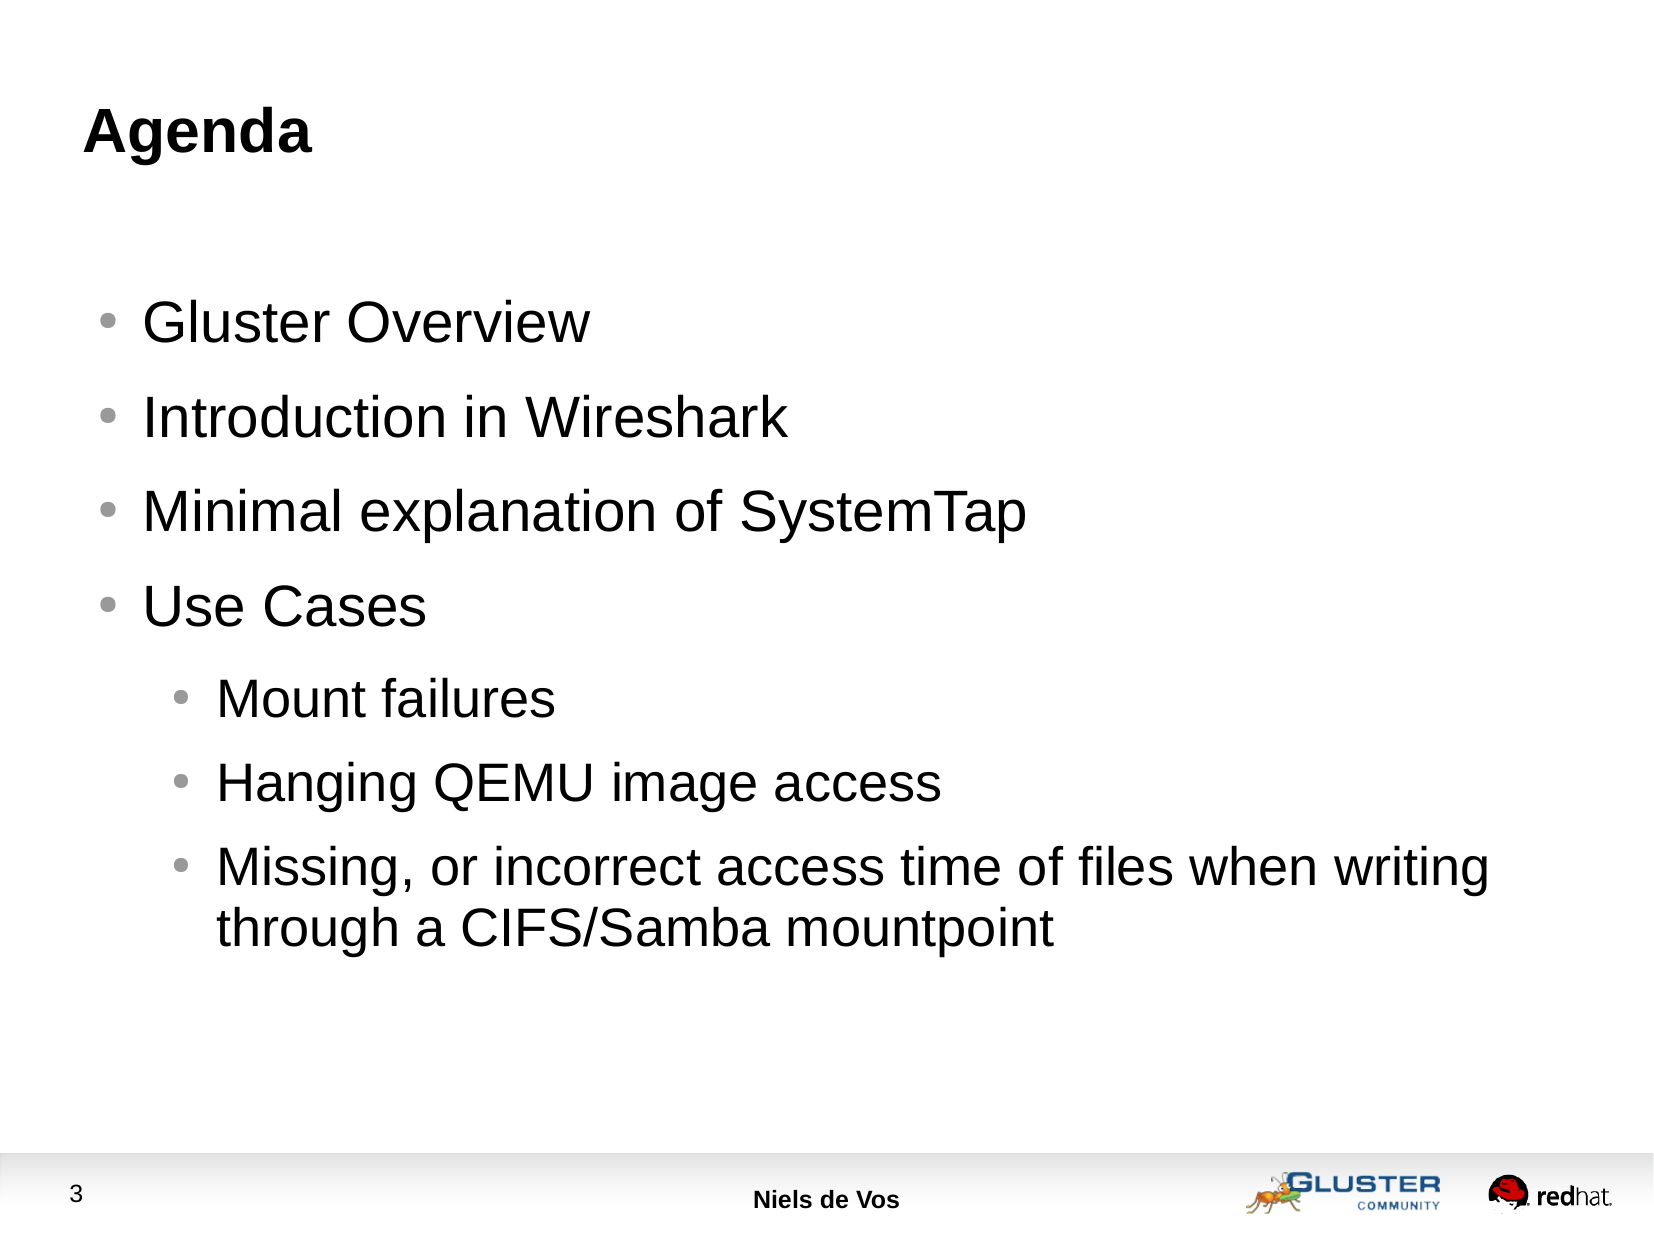

# Agenda
Gluster Overview
Introduction in Wireshark
Minimal explanation of SystemTap
Use Cases
Mount failures
Hanging QEMU image access
Missing, or incorrect access time of files when writing through a CIFS/Samba mountpoint